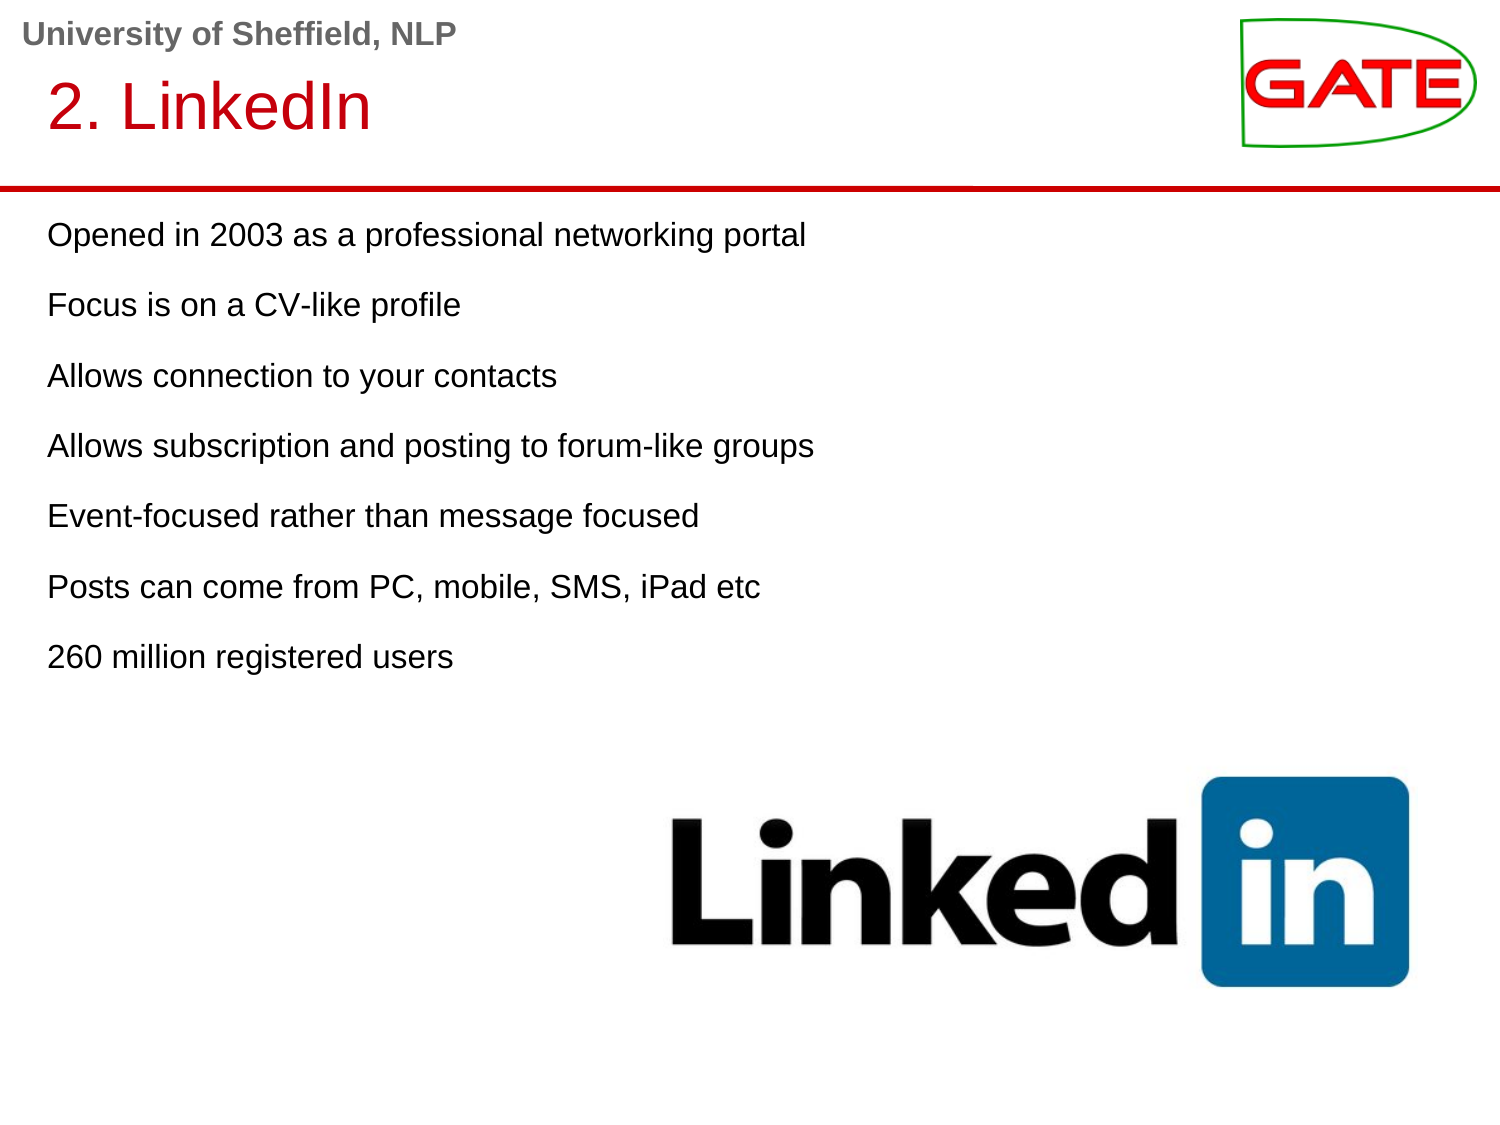

2. LinkedIn
Opened in 2003 as a professional networking portal
Focus is on a CV-like profile
Allows connection to your contacts
Allows subscription and posting to forum-like groups
Event-focused rather than message focused
Posts can come from PC, mobile, SMS, iPad etc
260 million registered users